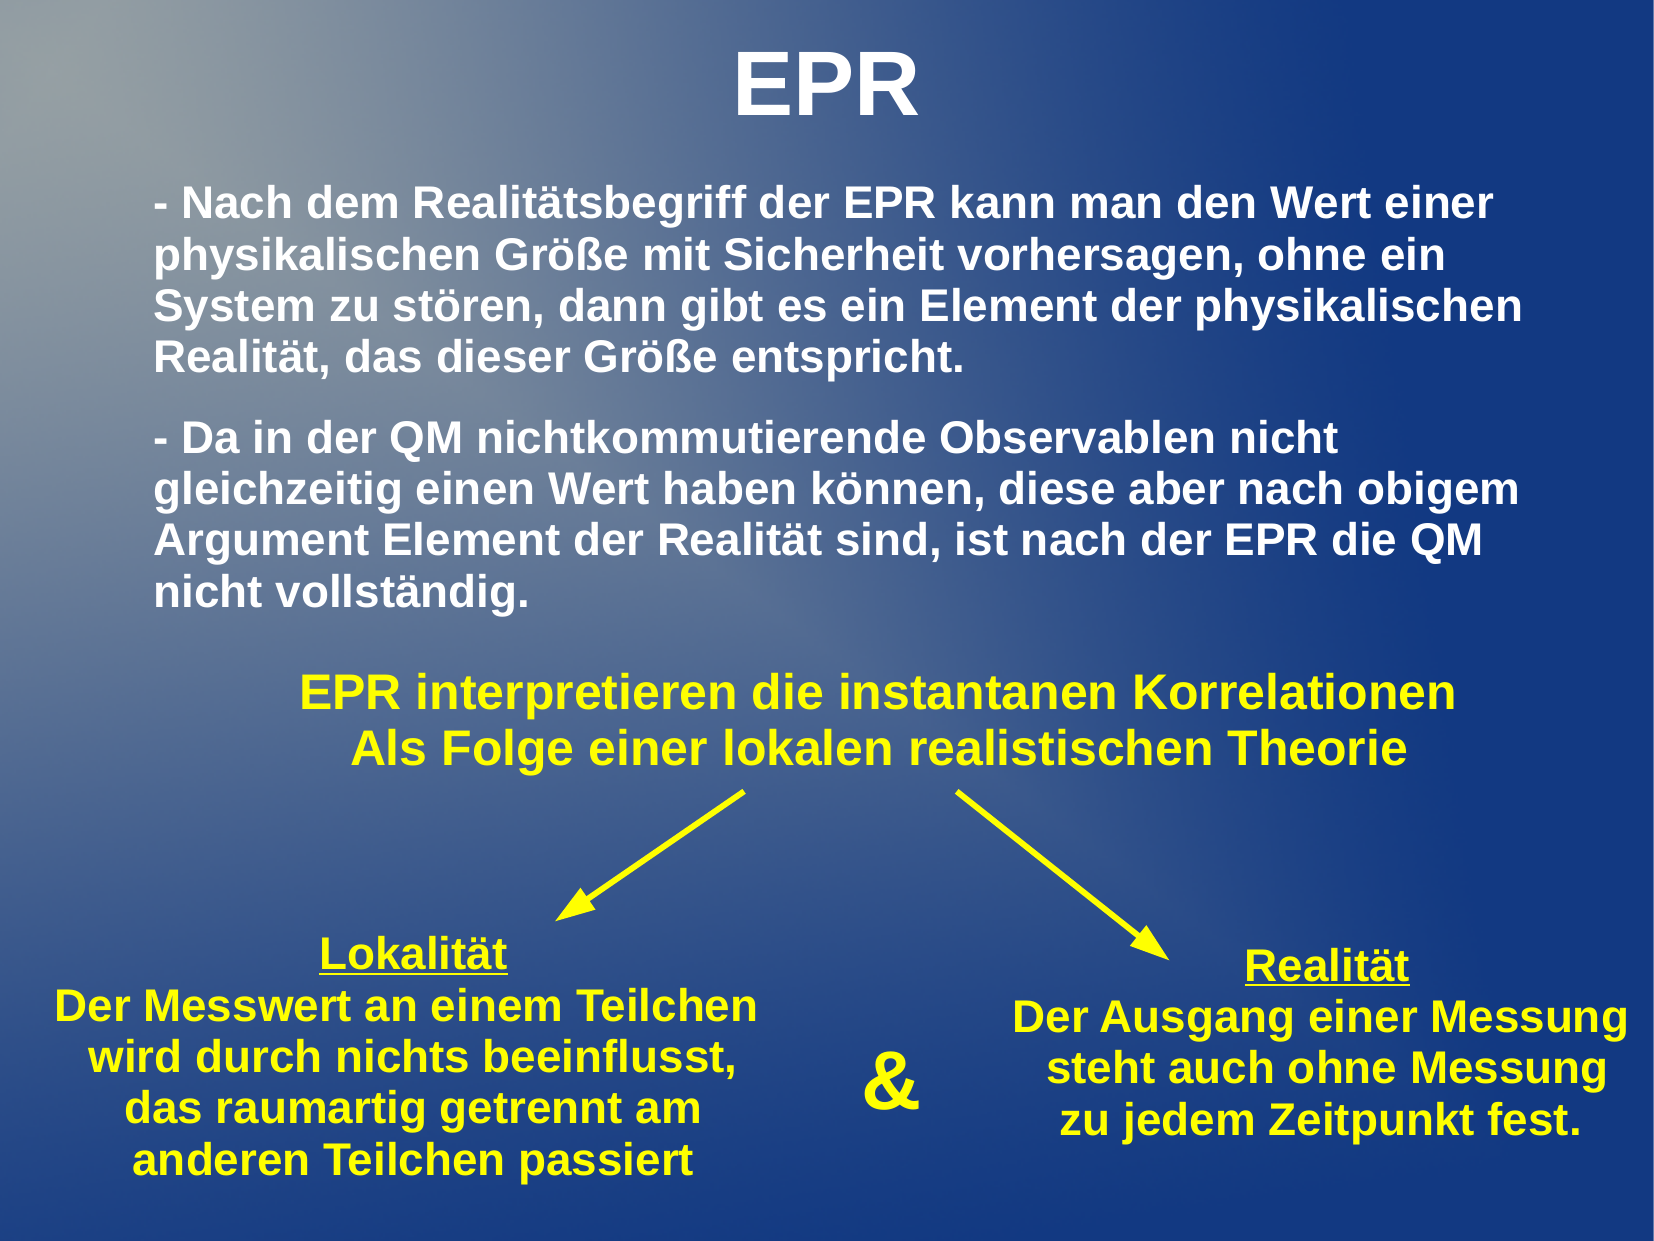

# EPR
- Nach dem Realitätsbegriff der EPR kann man den Wert einer physikalischen Größe mit Sicherheit vorhersagen, ohne ein System zu stören, dann gibt es ein Element der physikalischen Realität, das dieser Größe entspricht.
- Da in der QM nichtkommutierende Observablen nicht gleichzeitig einen Wert haben können, diese aber nach obigem Argument Element der Realität sind, ist nach der EPR die QM nicht vollständig.
EPR interpretieren die instantanen Korrelationen
Als Folge einer lokalen realistischen Theorie
Realität
Der Ausgang einer Messung
steht auch ohne Messung
zu jedem Zeitpunkt fest.
Lokalität
Der Messwert an einem Teilchen
wird durch nichts beeinflusst,
das raumartig getrennt am
 anderen Teilchen passiert
&